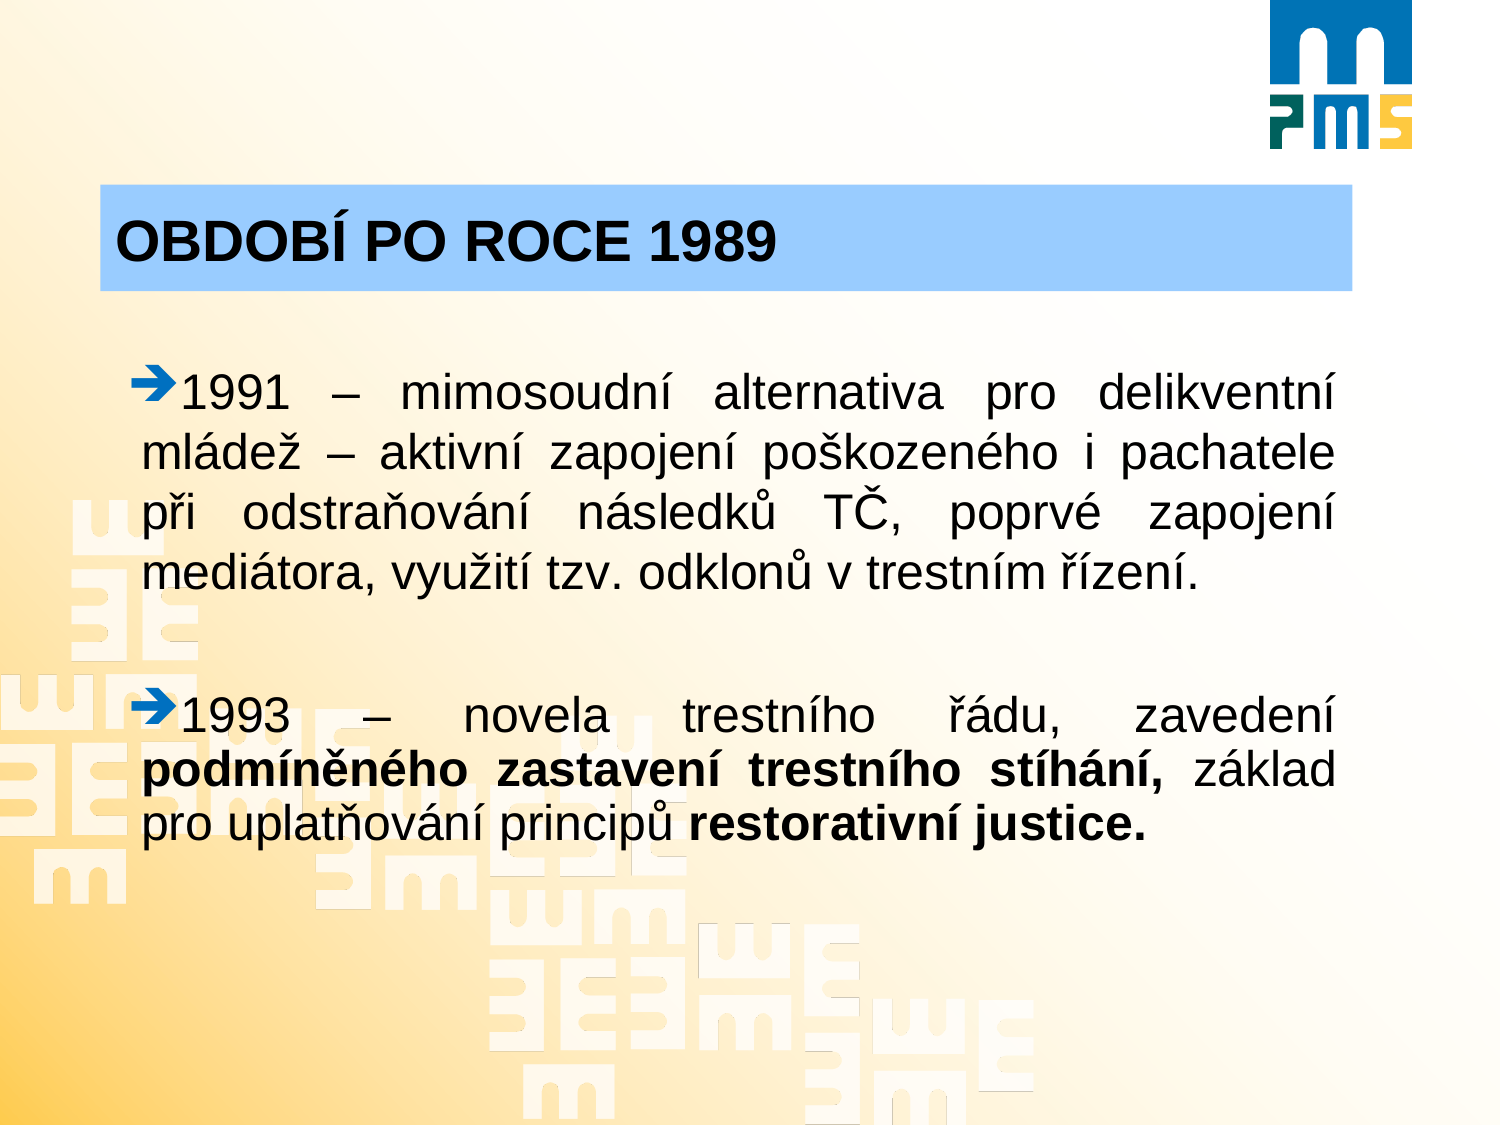

# OBDOBÍ PO ROCE 1989
1991 – mimosoudní alternativa pro delikventní mládež – aktivní zapojení poškozeného i pachatele při odstraňování následků TČ, poprvé zapojení mediátora, využití tzv. odklonů v trestním řízení.
1993 – novela trestního řádu, zavedení podmíněného zastavení trestního stíhání, základ pro uplatňování principů restorativní justice.